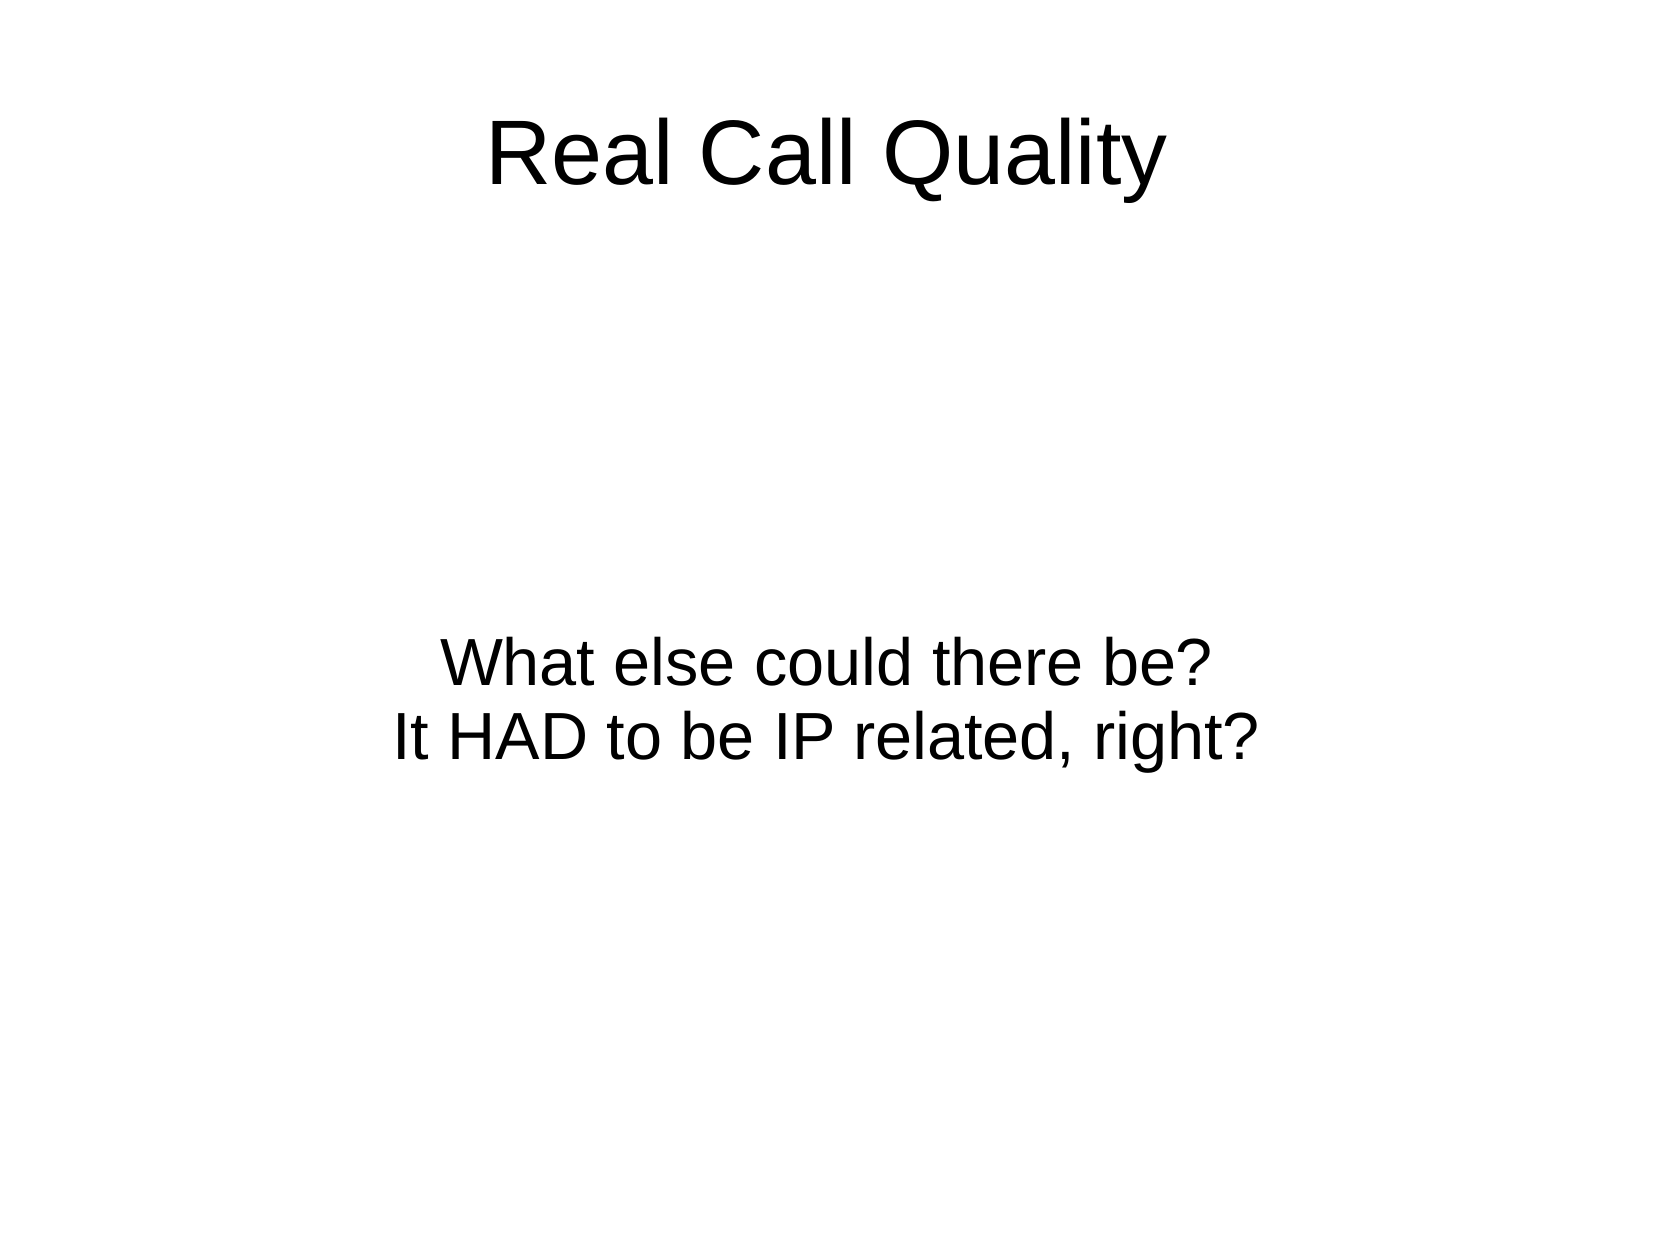

# Real Call Quality
What else could there be?
It HAD to be IP related, right?